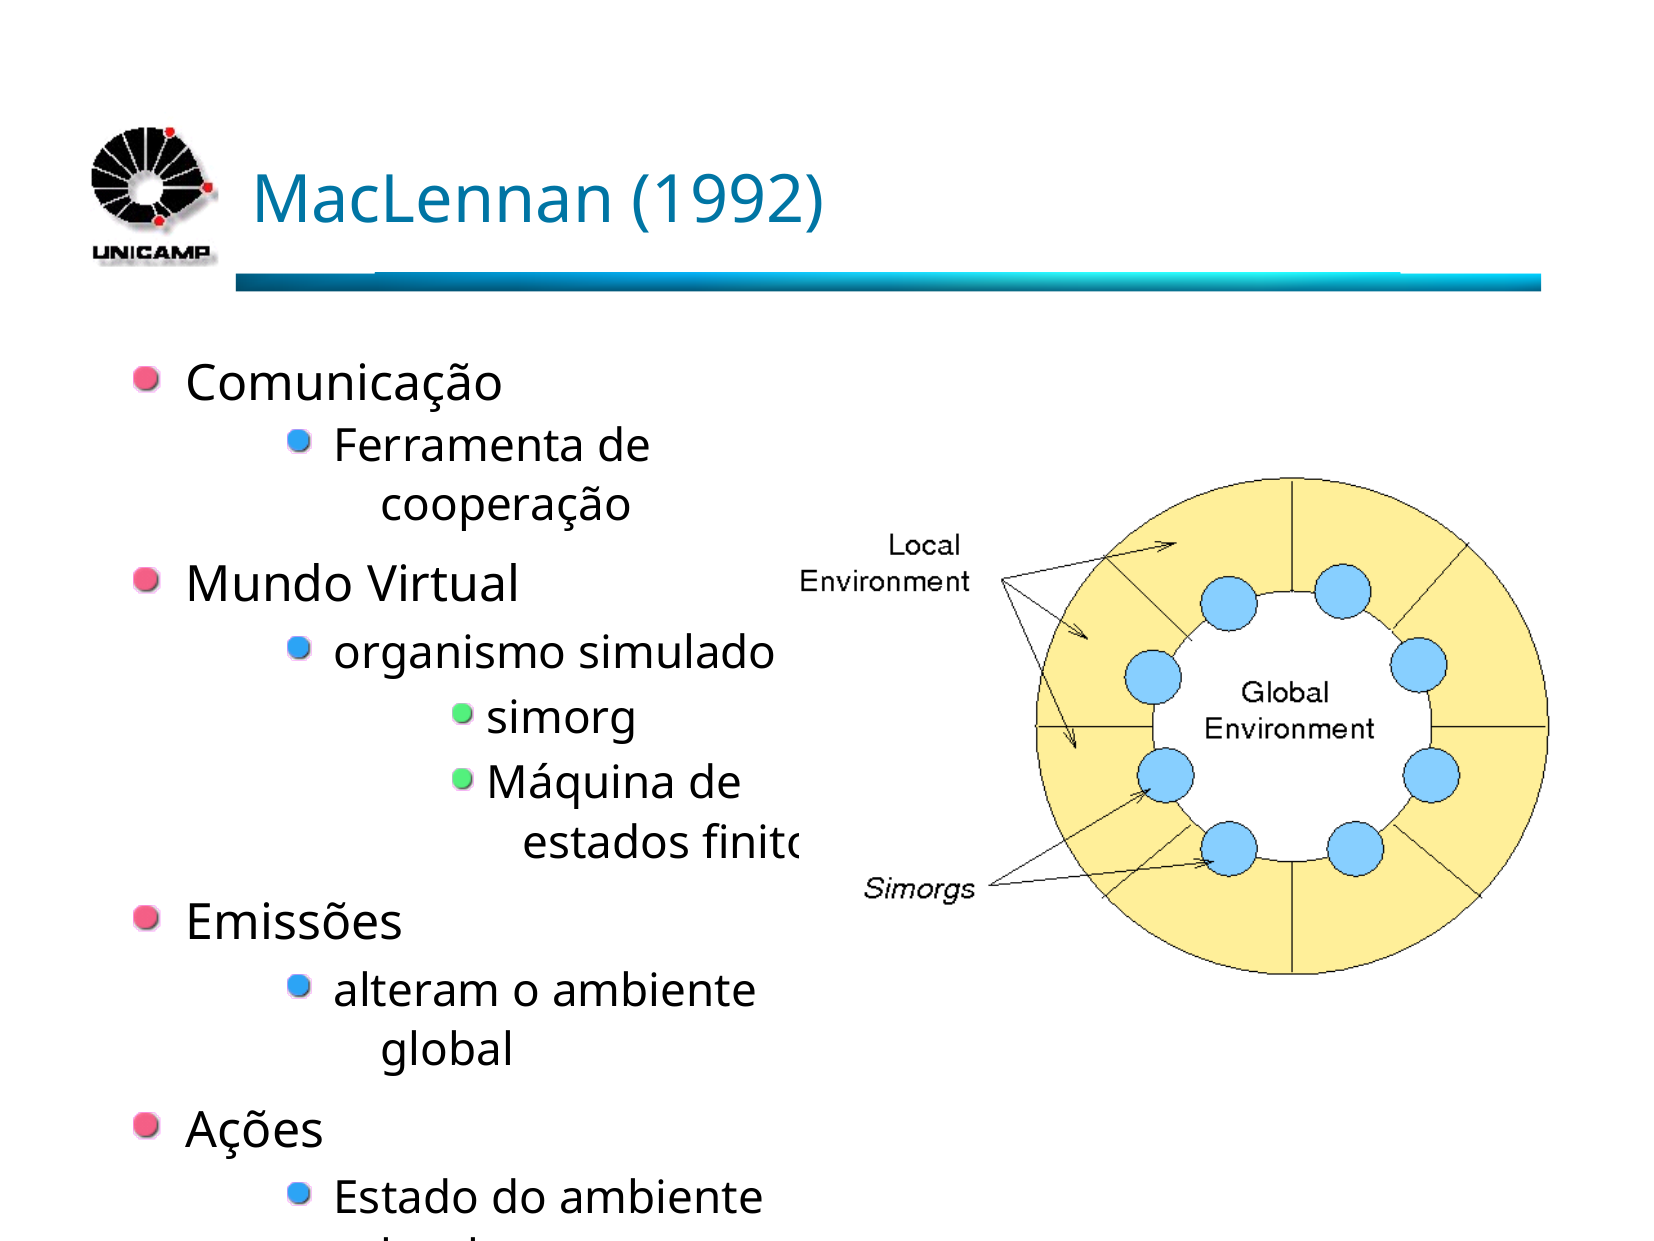

# MacLennan (1992)
Comunicação
Ferramenta de cooperação
Mundo Virtual
organismo simulado
simorg
Máquina de estados finitos
Emissões
alteram o ambiente global
Ações
Estado do ambiente local
iguais à situação do último simorg emissor